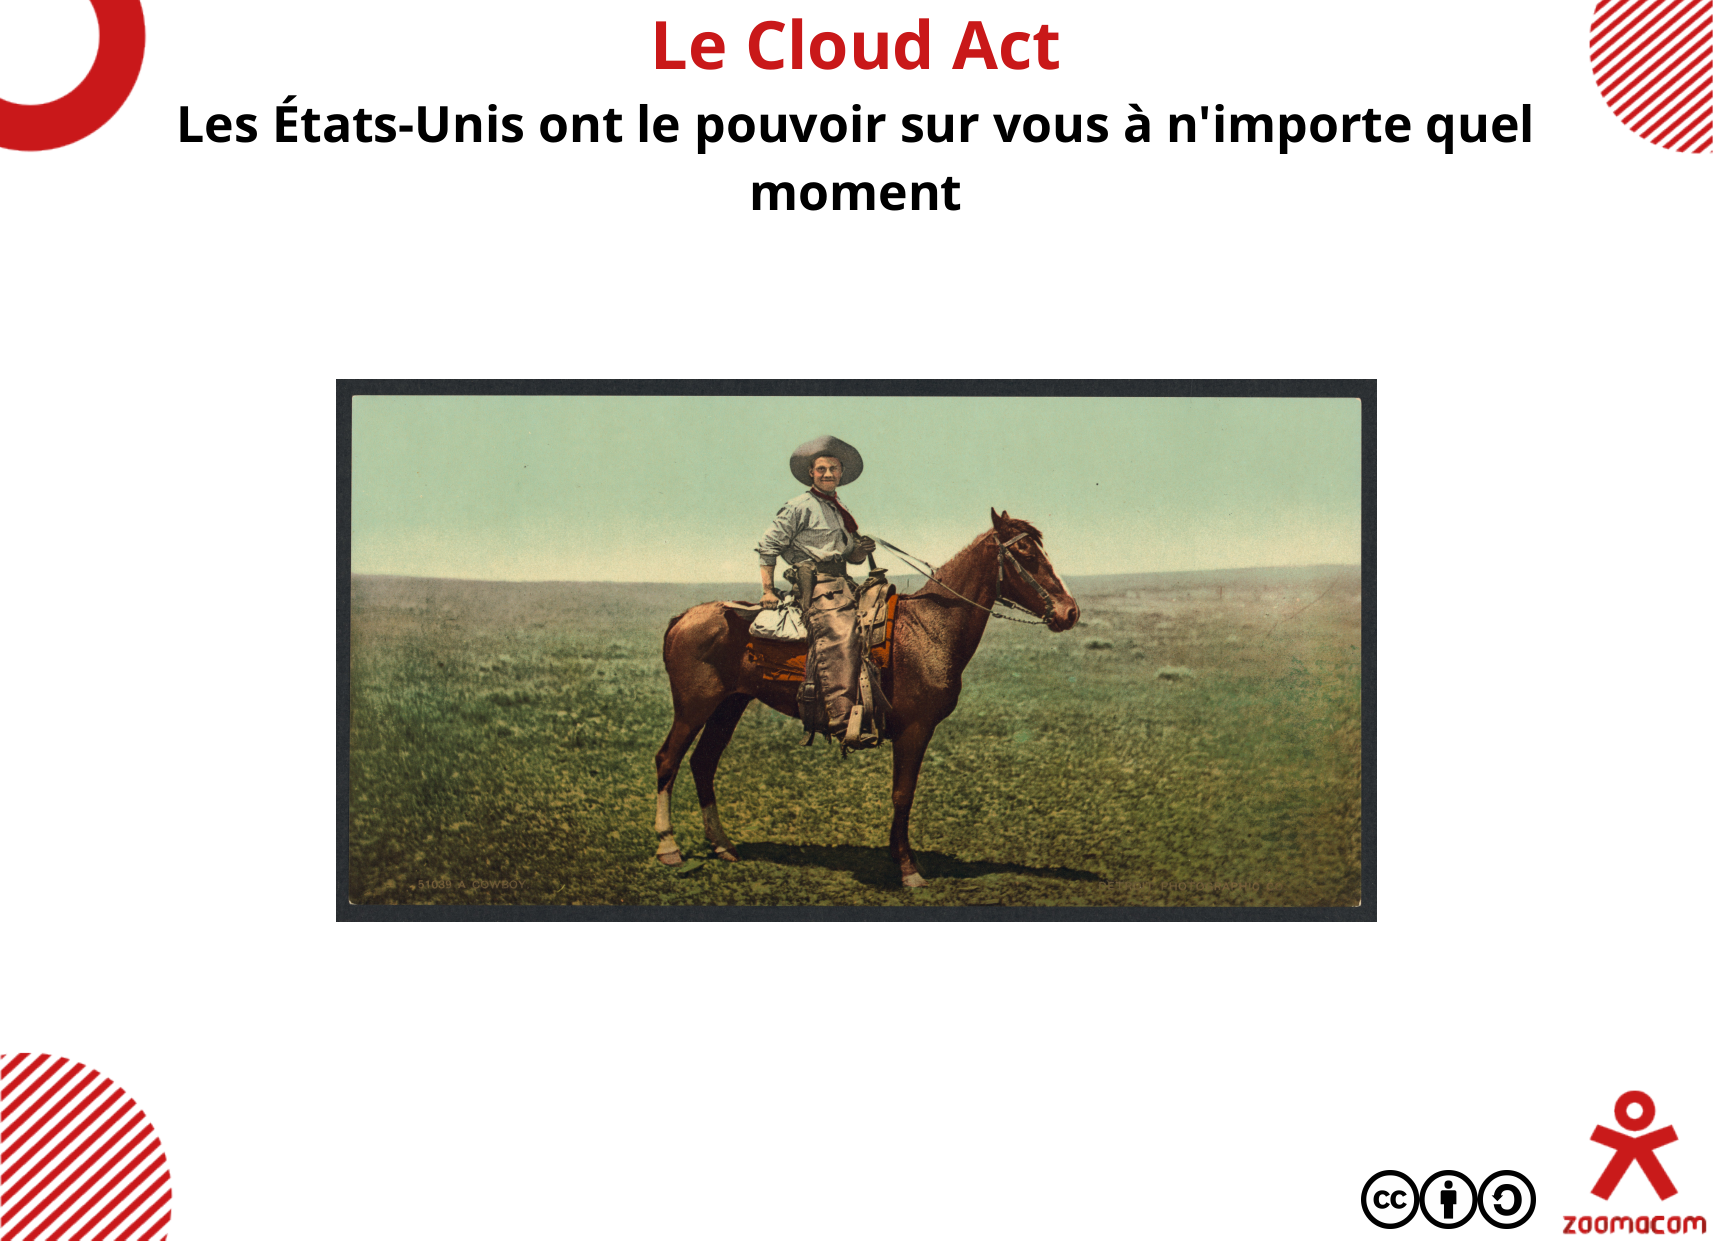

# Le Cloud Act Les États-Unis ont le pouvoir sur vous à n'importe quel moment